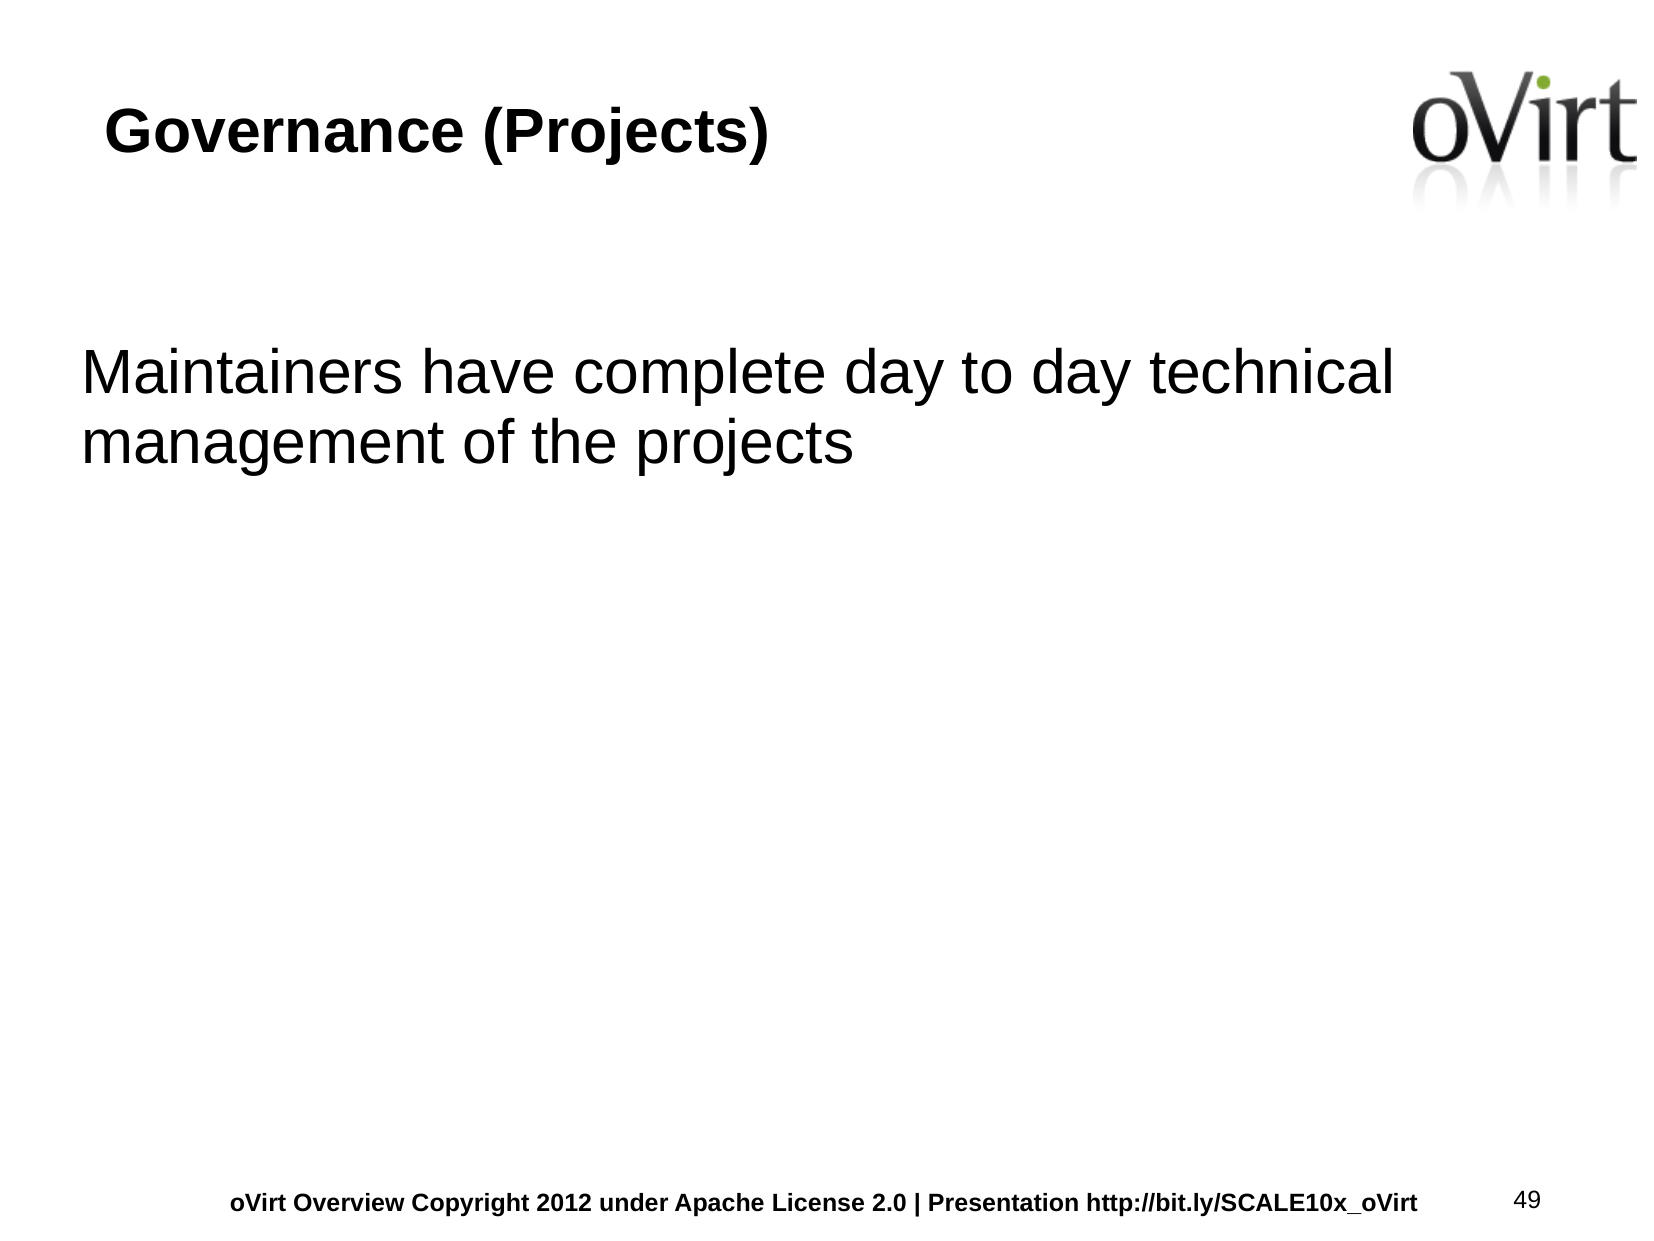

# Governance (Projects)
Maintainers have complete day to day technical management of the projects